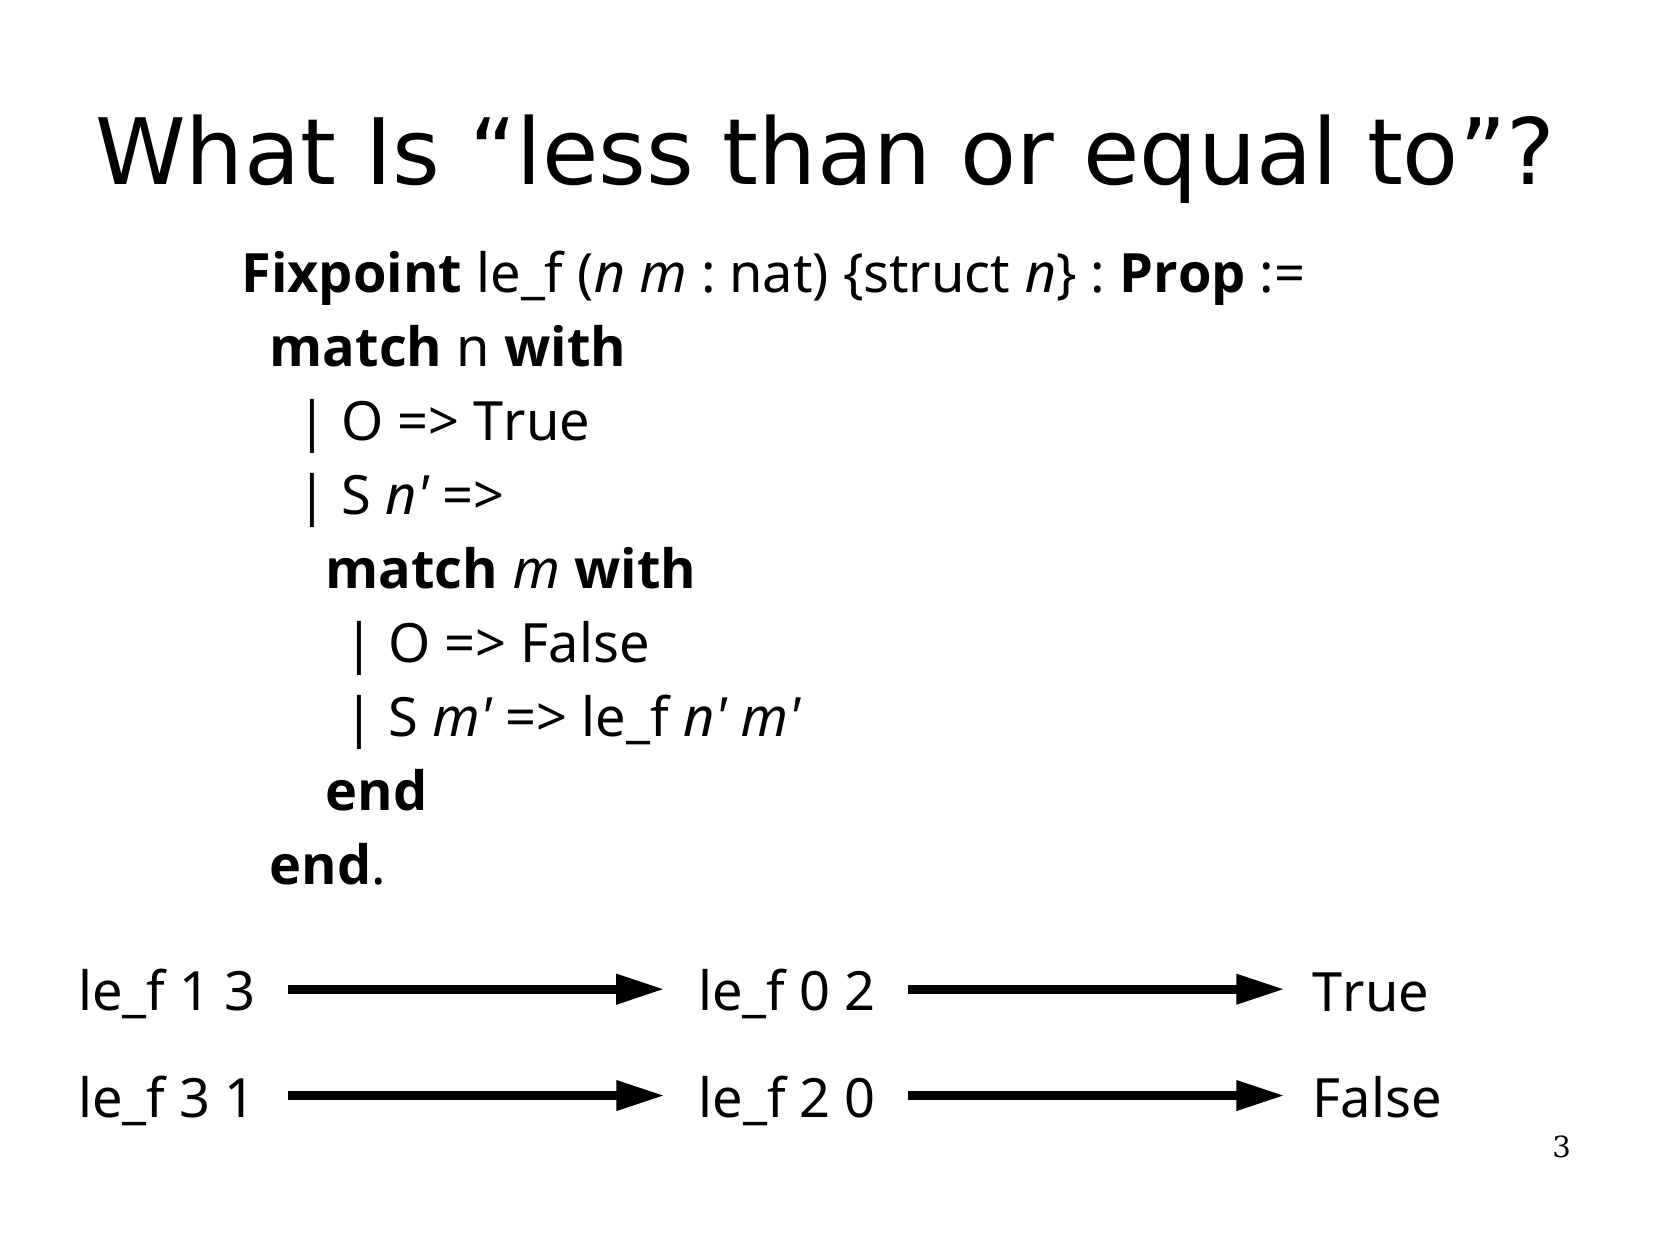

# What Is “less than or equal to”?
Fixpoint le_f (n m : nat) {struct n} : Prop :=
 match n with
 | O => True
 | S n' =>
 match m with
	 | O => False
	 | S m' => le_f n' m'
 end
 end.
le_f 1 3
le_f 0 2
True
le_f 3 1
le_f 2 0
False
3